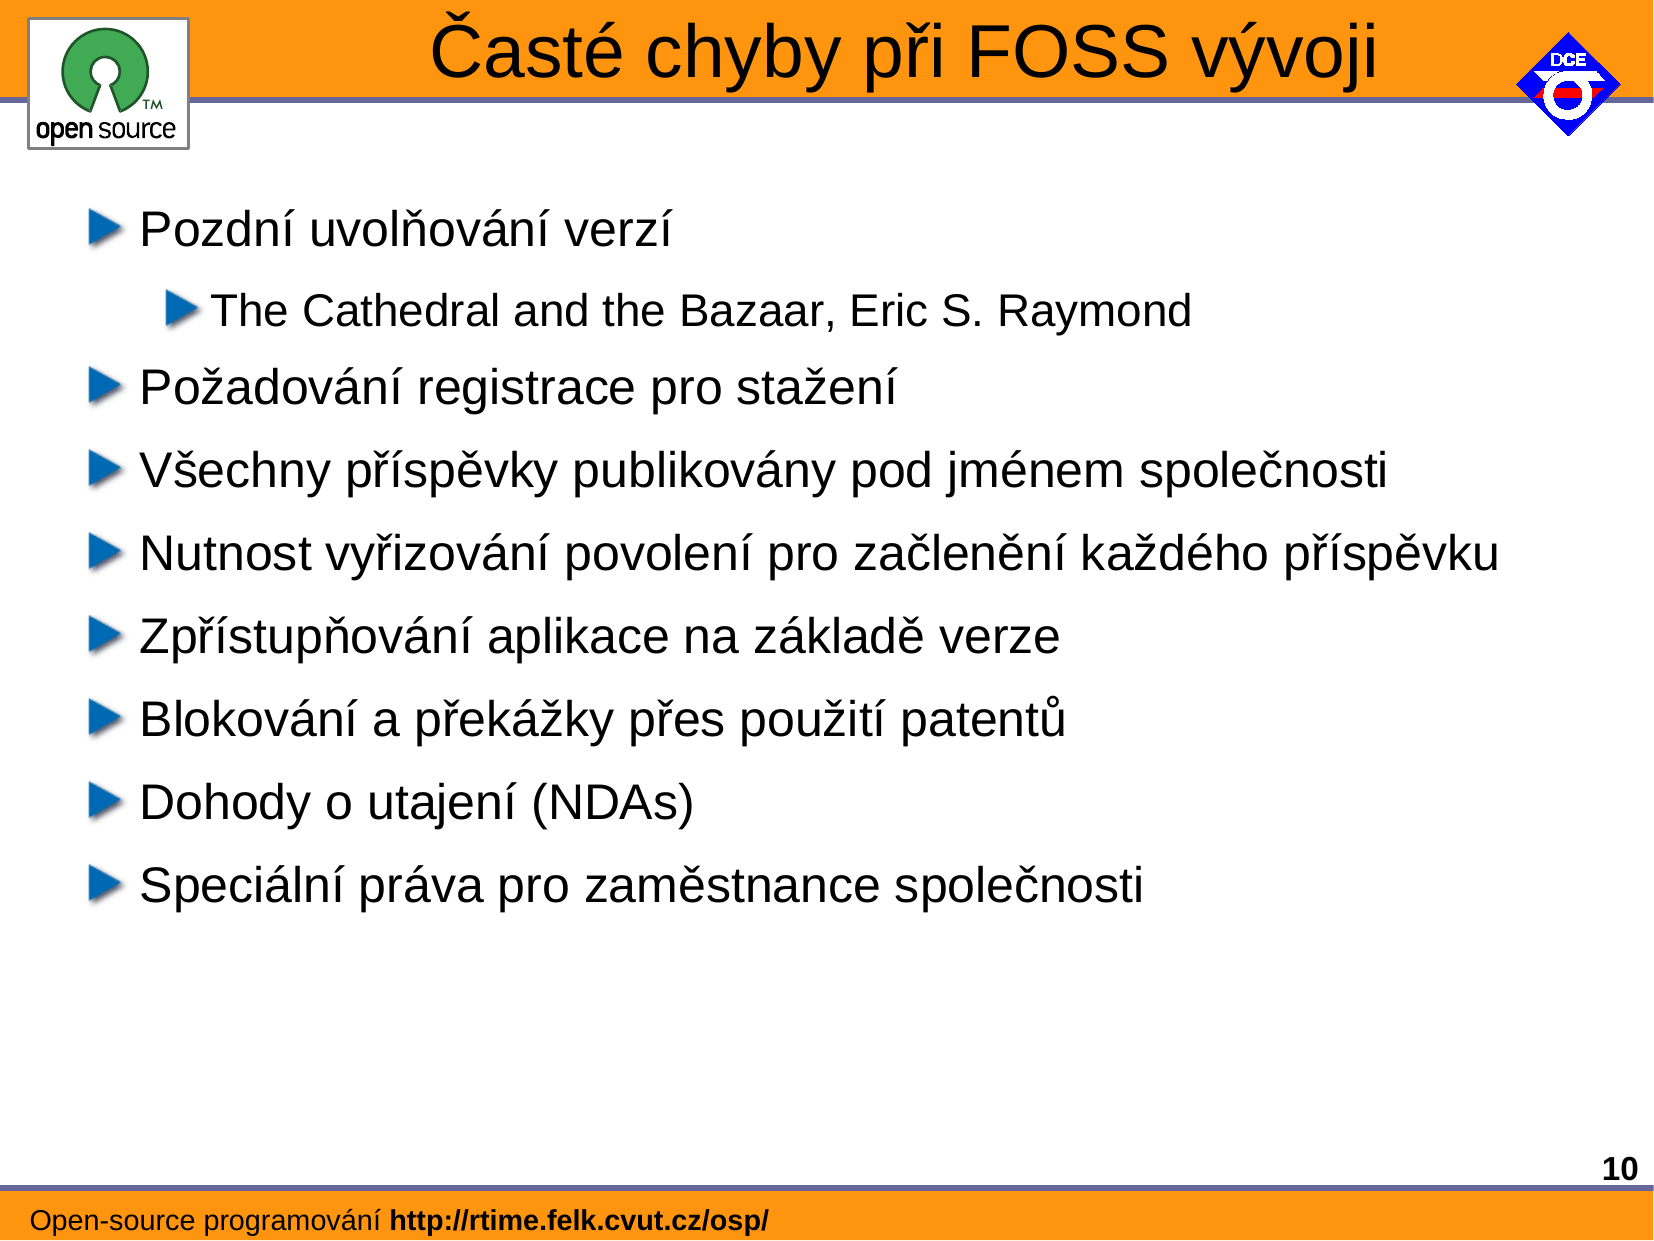

# Časté chyby při FOSS vývoji
Pozdní uvolňování verzí
The Cathedral and the Bazaar, Eric S. Raymond
Požadování registrace pro stažení
Všechny příspěvky publikovány pod jménem společnosti
Nutnost vyřizování povolení pro začlenění každého příspěvku
Zpřístupňování aplikace na základě verze
Blokování a překážky přes použití patentů
Dohody o utajení (NDAs)
Speciální práva pro zaměstnance společnosti